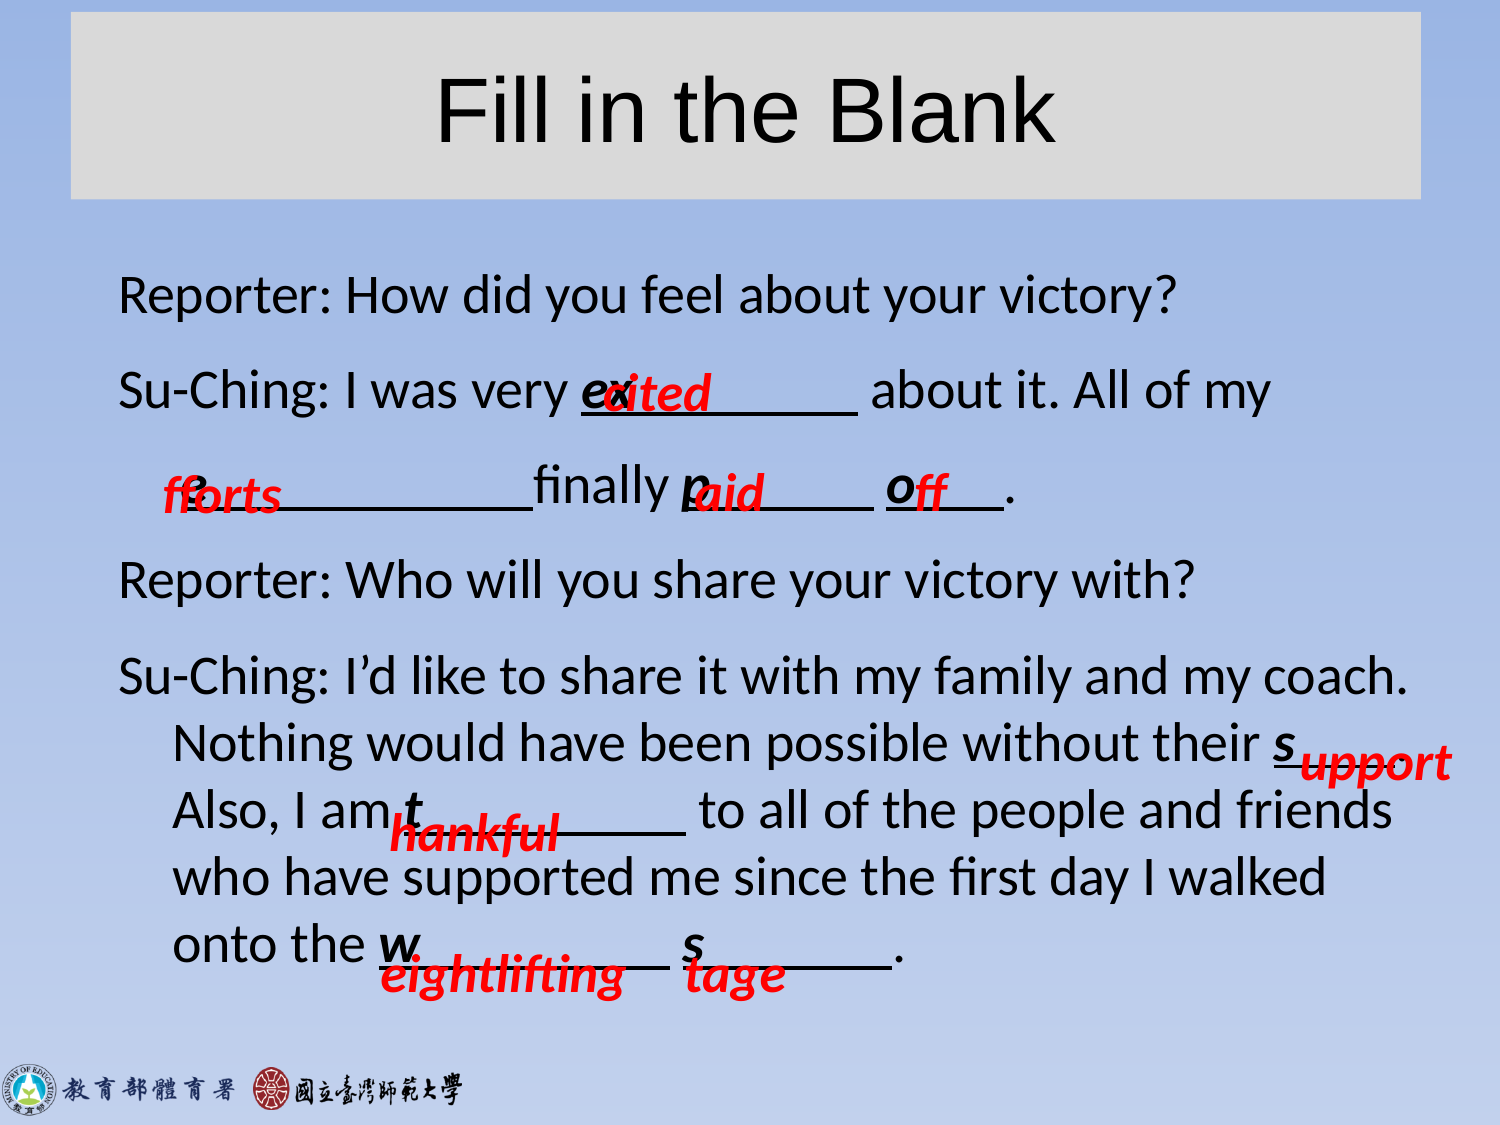

# Fill in the Blank
| |
| --- |
Reporter: How did you feel about your victory?
Su-Ching: I was very ex about it. All of my
 e finally p o .
Reporter: Who will you share your victory with?
Su-Ching: I’d like to share it with my family and my coach. Nothing would have been possible without their s . Also, I am t to all of the people and friends who have supported me since the first day I walked onto the w s .
cited
aid
ff
fforts
upport
hankful
eightlifting
tage